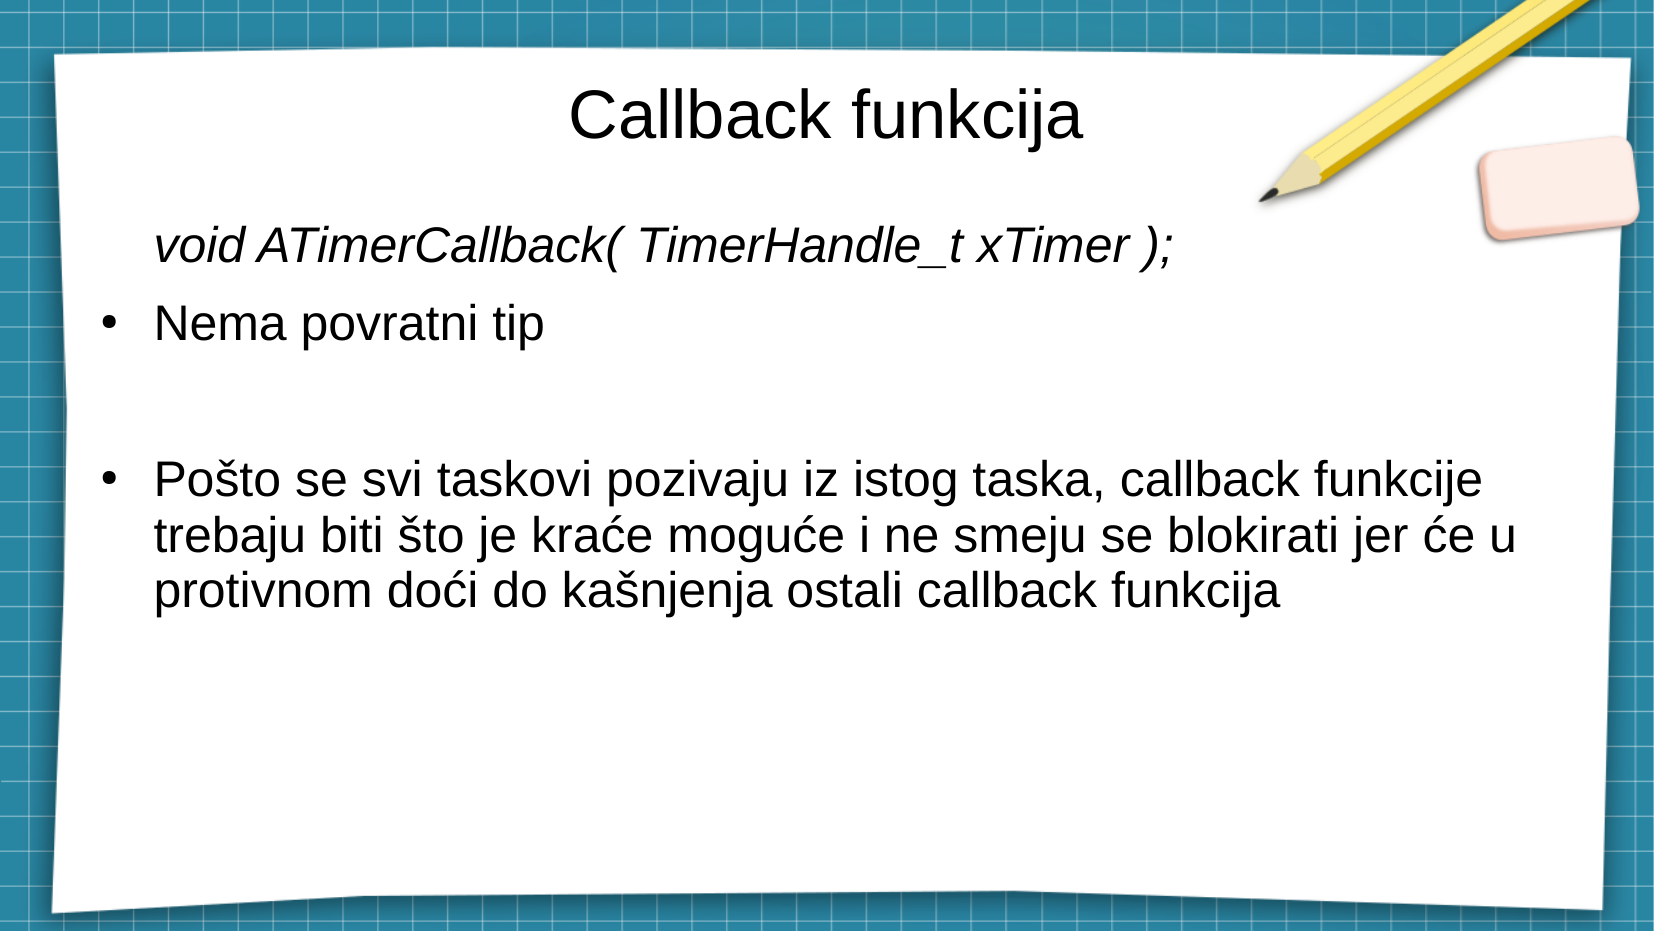

# Callback funkcija
void ATimerCallback( TimerHandle_t xTimer );
Nema povratni tip
Pošto se svi taskovi pozivaju iz istog taska, callback funkcije trebaju biti što je kraće moguće i ne smeju se blokirati jer će u protivnom doći do kašnjenja ostali callback funkcija